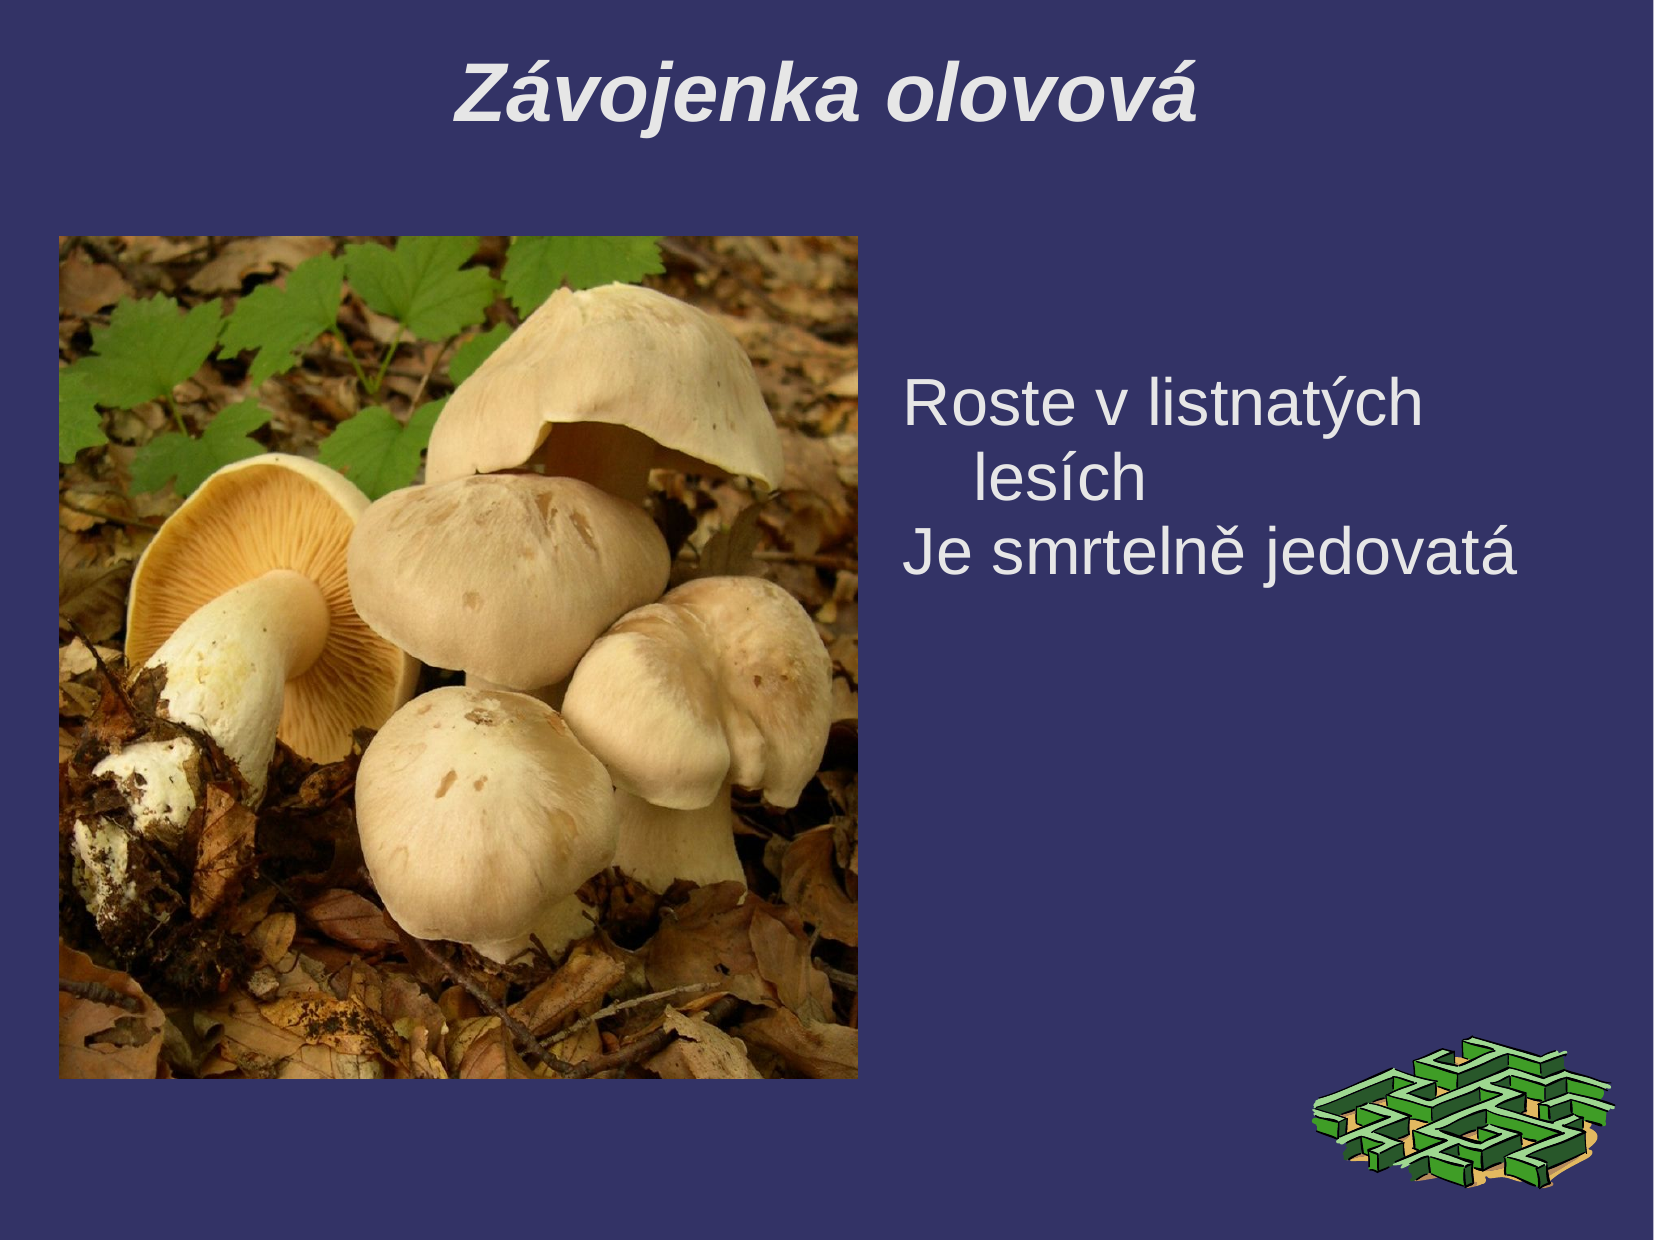

# Závojenka olovová
Roste v listnatých lesích
Je smrtelně jedovatá